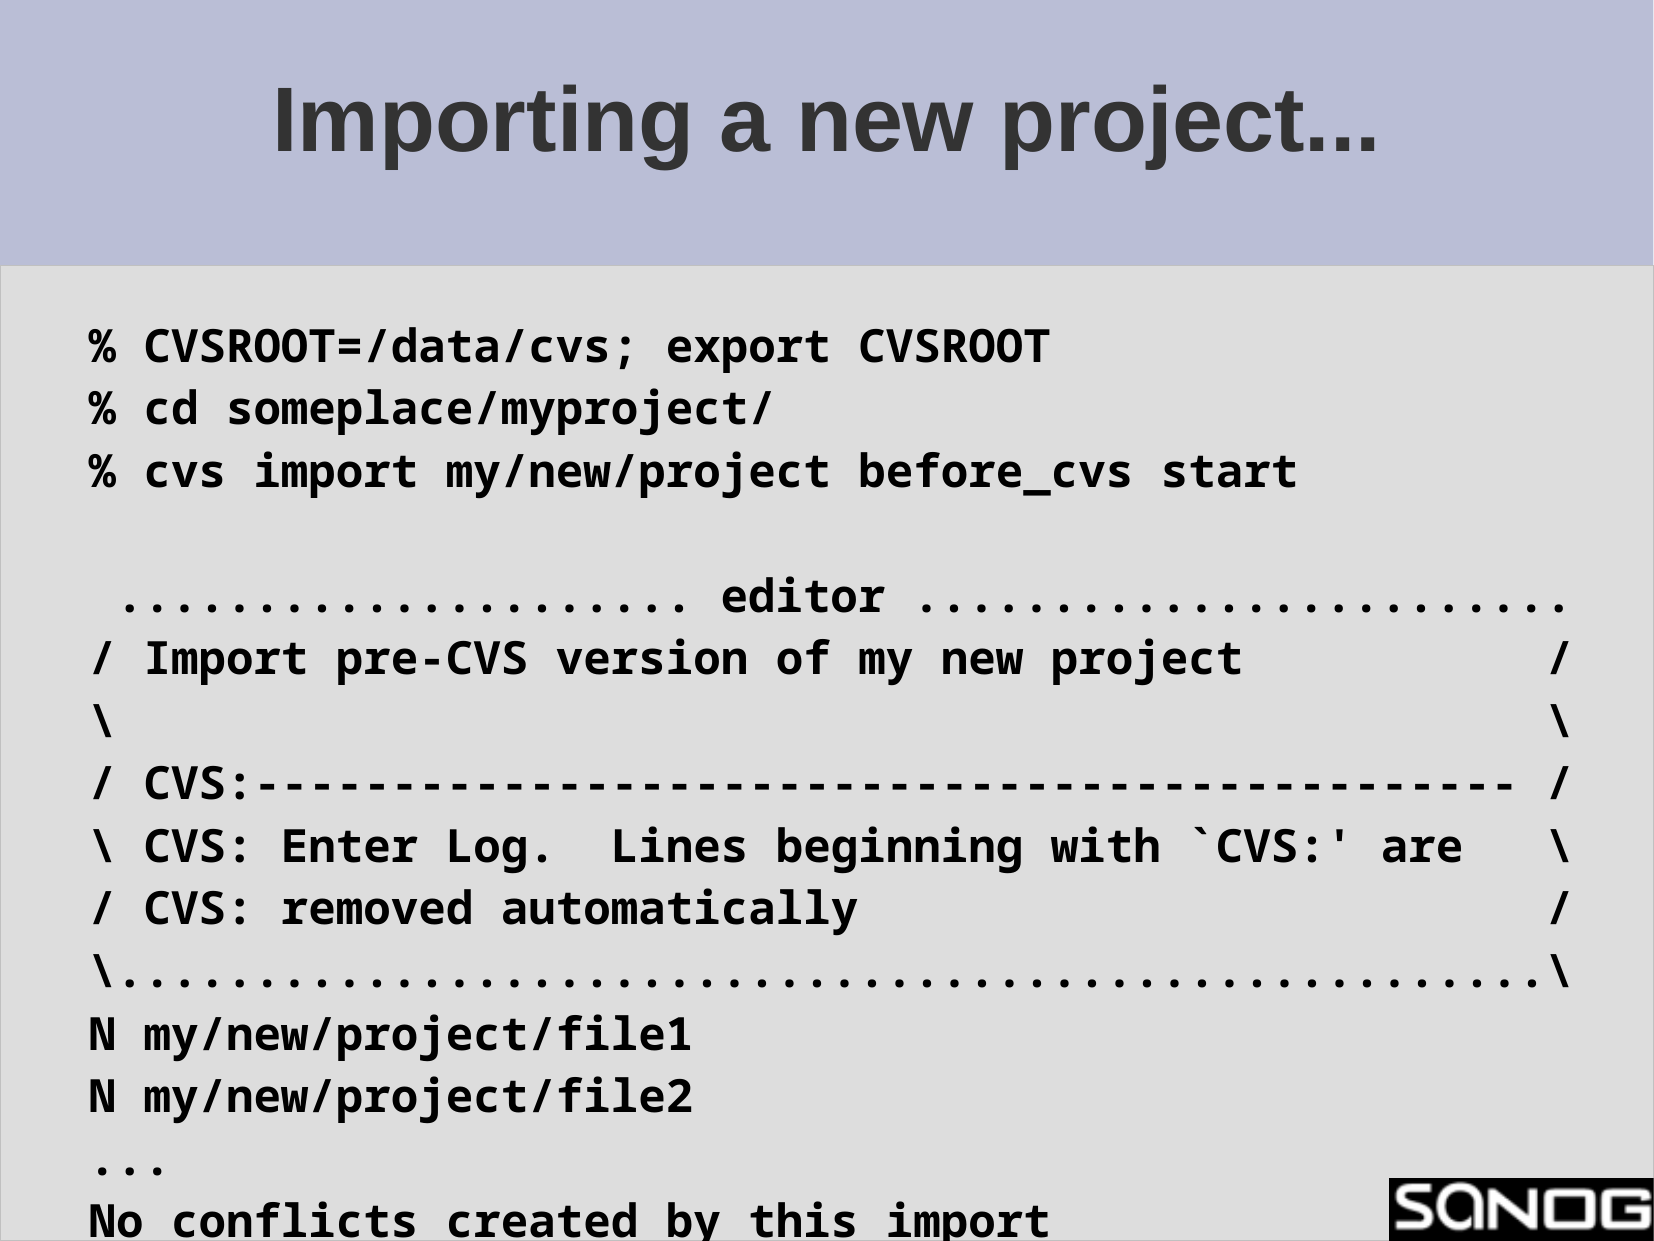

# Importing a new project...
% CVSROOT=/data/cvs; export CVSROOT
% cd someplace/myproject/
% cvs import my/new/project before_cvs start
 ..................... editor ........................
/ Import pre-CVS version of my new project /
\ \
/ CVS:---------------------------------------------- /
\ CVS: Enter Log. Lines beginning with `CVS:' are \
/ CVS: removed automatically /
\....................................................\
N my/new/project/file1
N my/new/project/file2
...
No conflicts created by this import
%